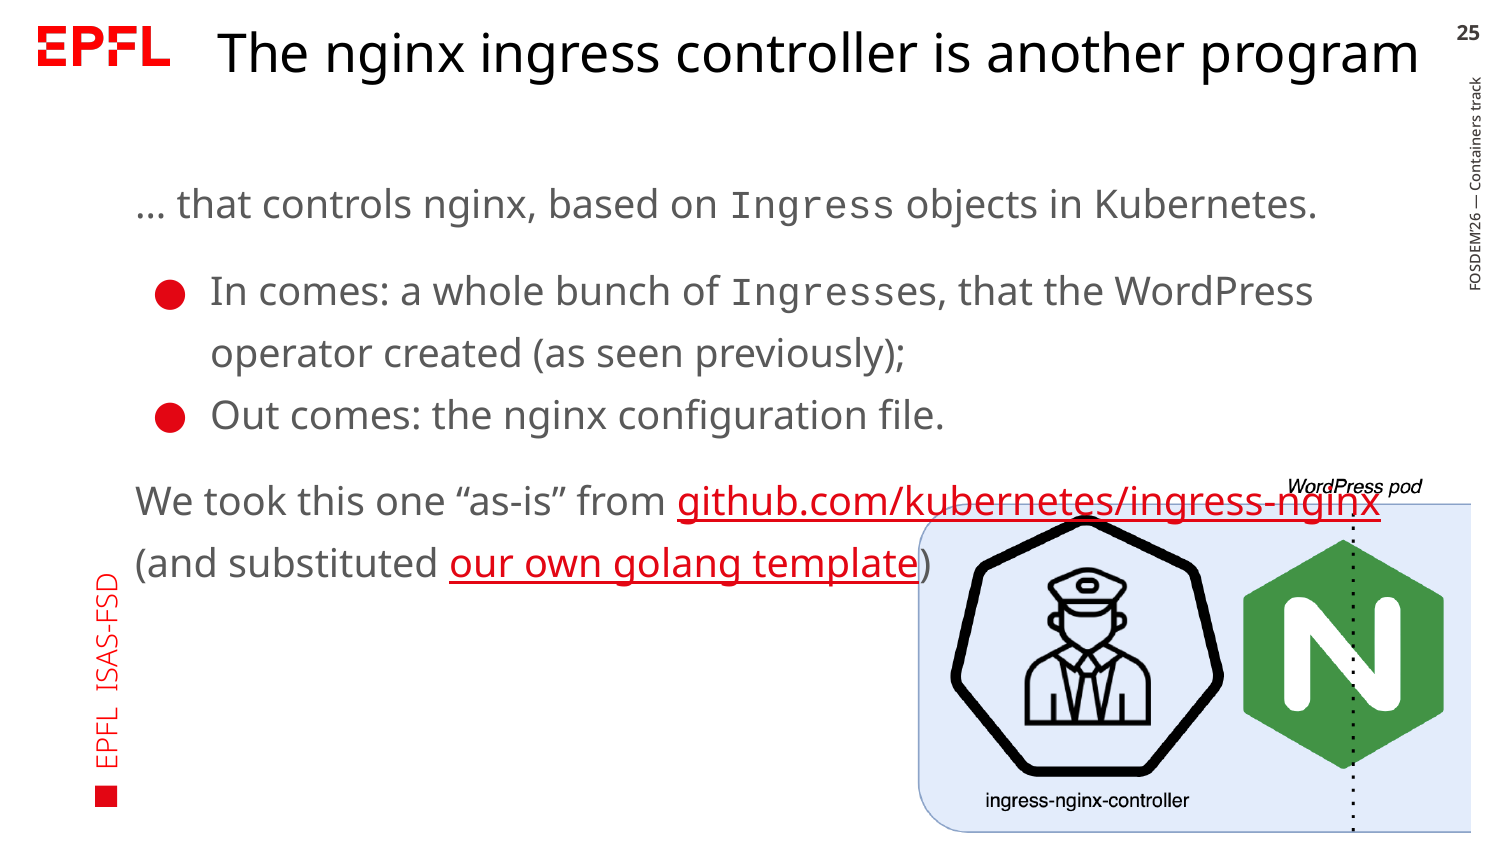

# The nginx ingress controller is another program
… that controls nginx, based on Ingress objects in Kubernetes.
In comes: a whole bunch of Ingresses, that the WordPress operator created (as seen previously);
Out comes: the nginx configuration file.
We took this one “as-is” from github.com/kubernetes/ingress-nginx (and substituted our own golang template)